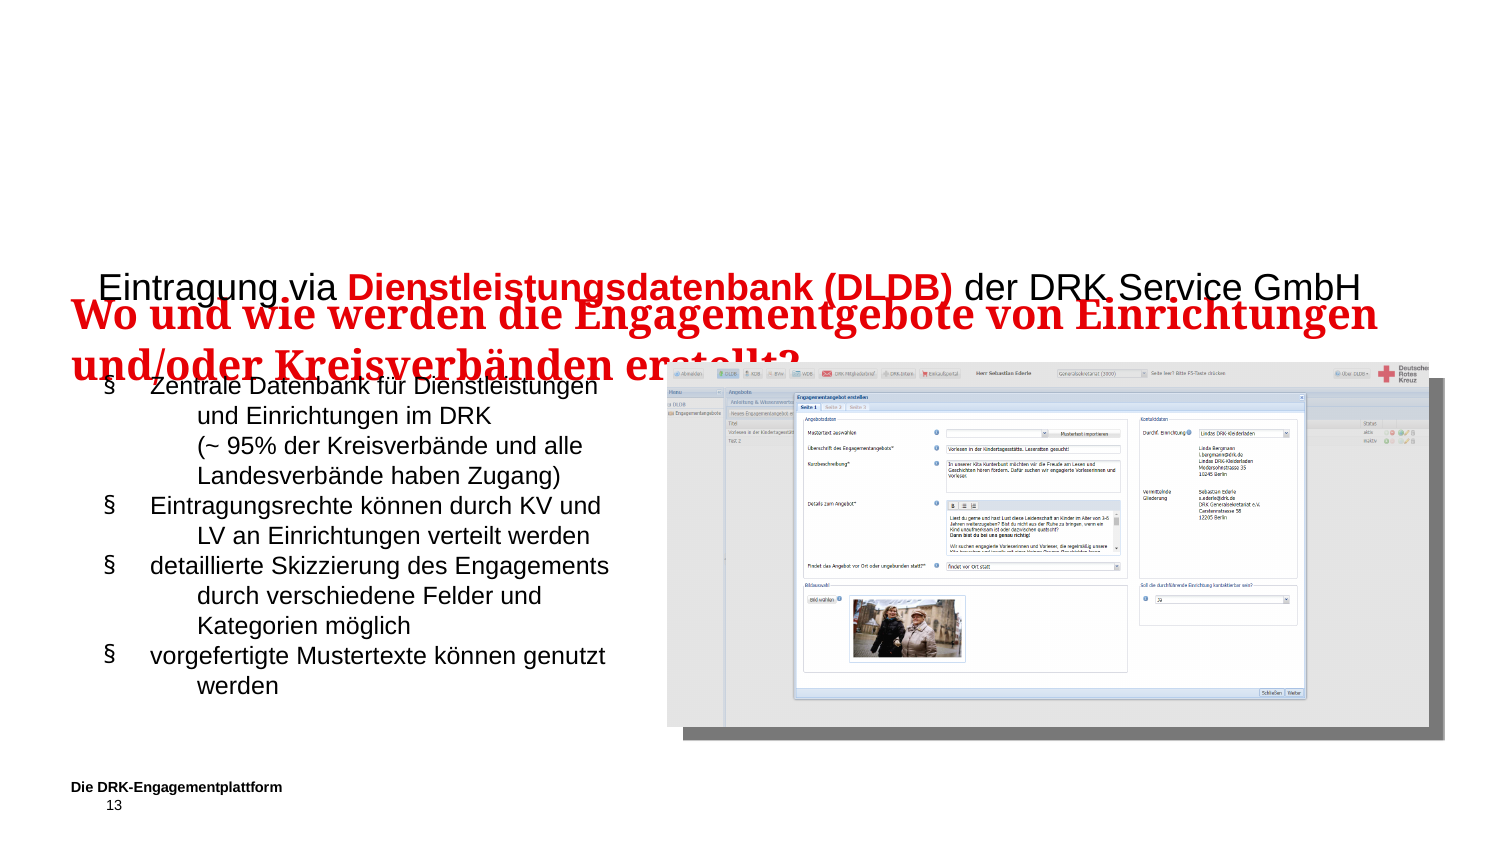

Eintragung via Dienstleistungsdatenbank (DLDB) der DRK Service GmbH
# Wo und wie werden die Engagementgebote von Einrichtungen und/oder Kreisverbänden erstellt?
Zentrale Datenbank für Dienstleistungen und Einrichtungen im DRK
(~ 95% der Kreisverbände und alle Landesverbände haben Zugang)
Eintragungsrechte können durch KV und LV an Einrichtungen verteilt werden
detaillierte Skizzierung des Engagements durch verschiedene Felder und Kategorien möglich
vorgefertigte Mustertexte können genutzt werden
Die DRK-Engagementplattform